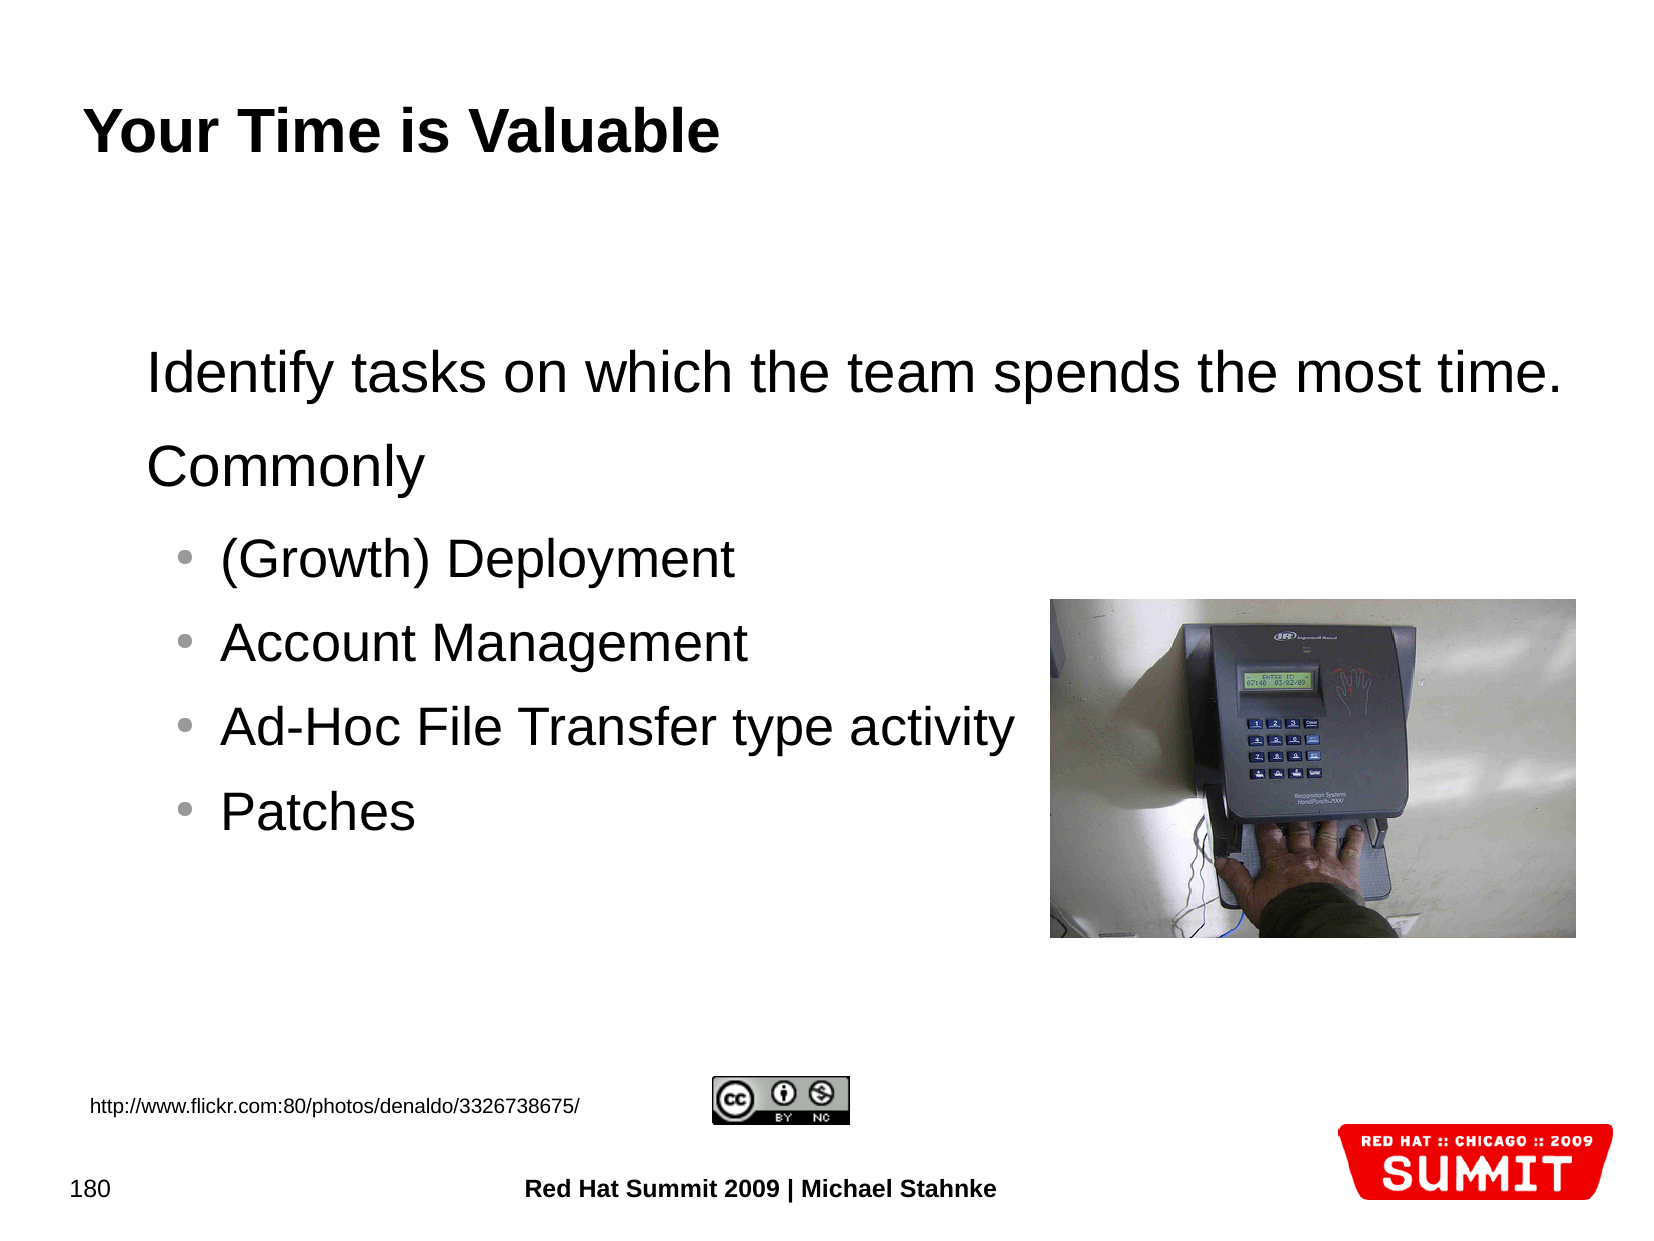

# Your Time is Valuable
Identify tasks on which the team spends the most time.
Commonly
(Growth) Deployment
Account Management
Ad-Hoc File Transfer type activity
Patches
http://www.flickr.com:80/photos/denaldo/3326738675/